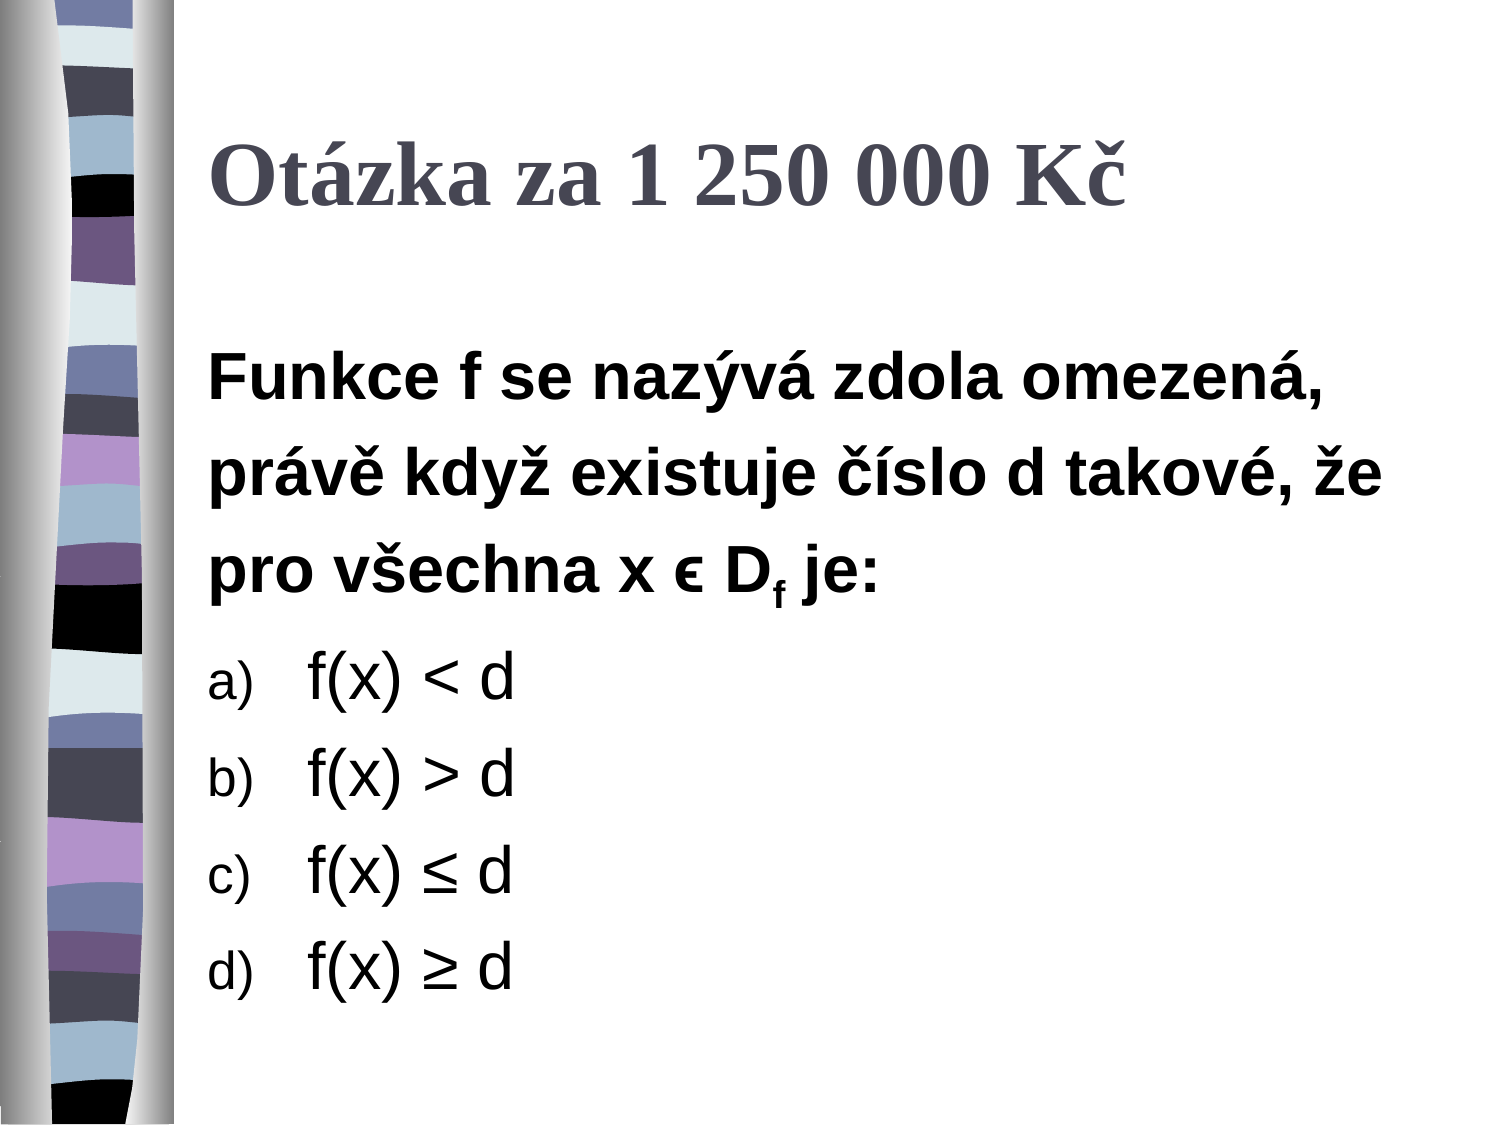

# Otázka za 1 250 000 Kč
Funkce f se nazývá zdola omezená,
právě když existuje číslo d takové, že
pro všechna x ϵ Df je:
f(x) < d
f(x) > d
f(x) ≤ d
f(x) ≥ d